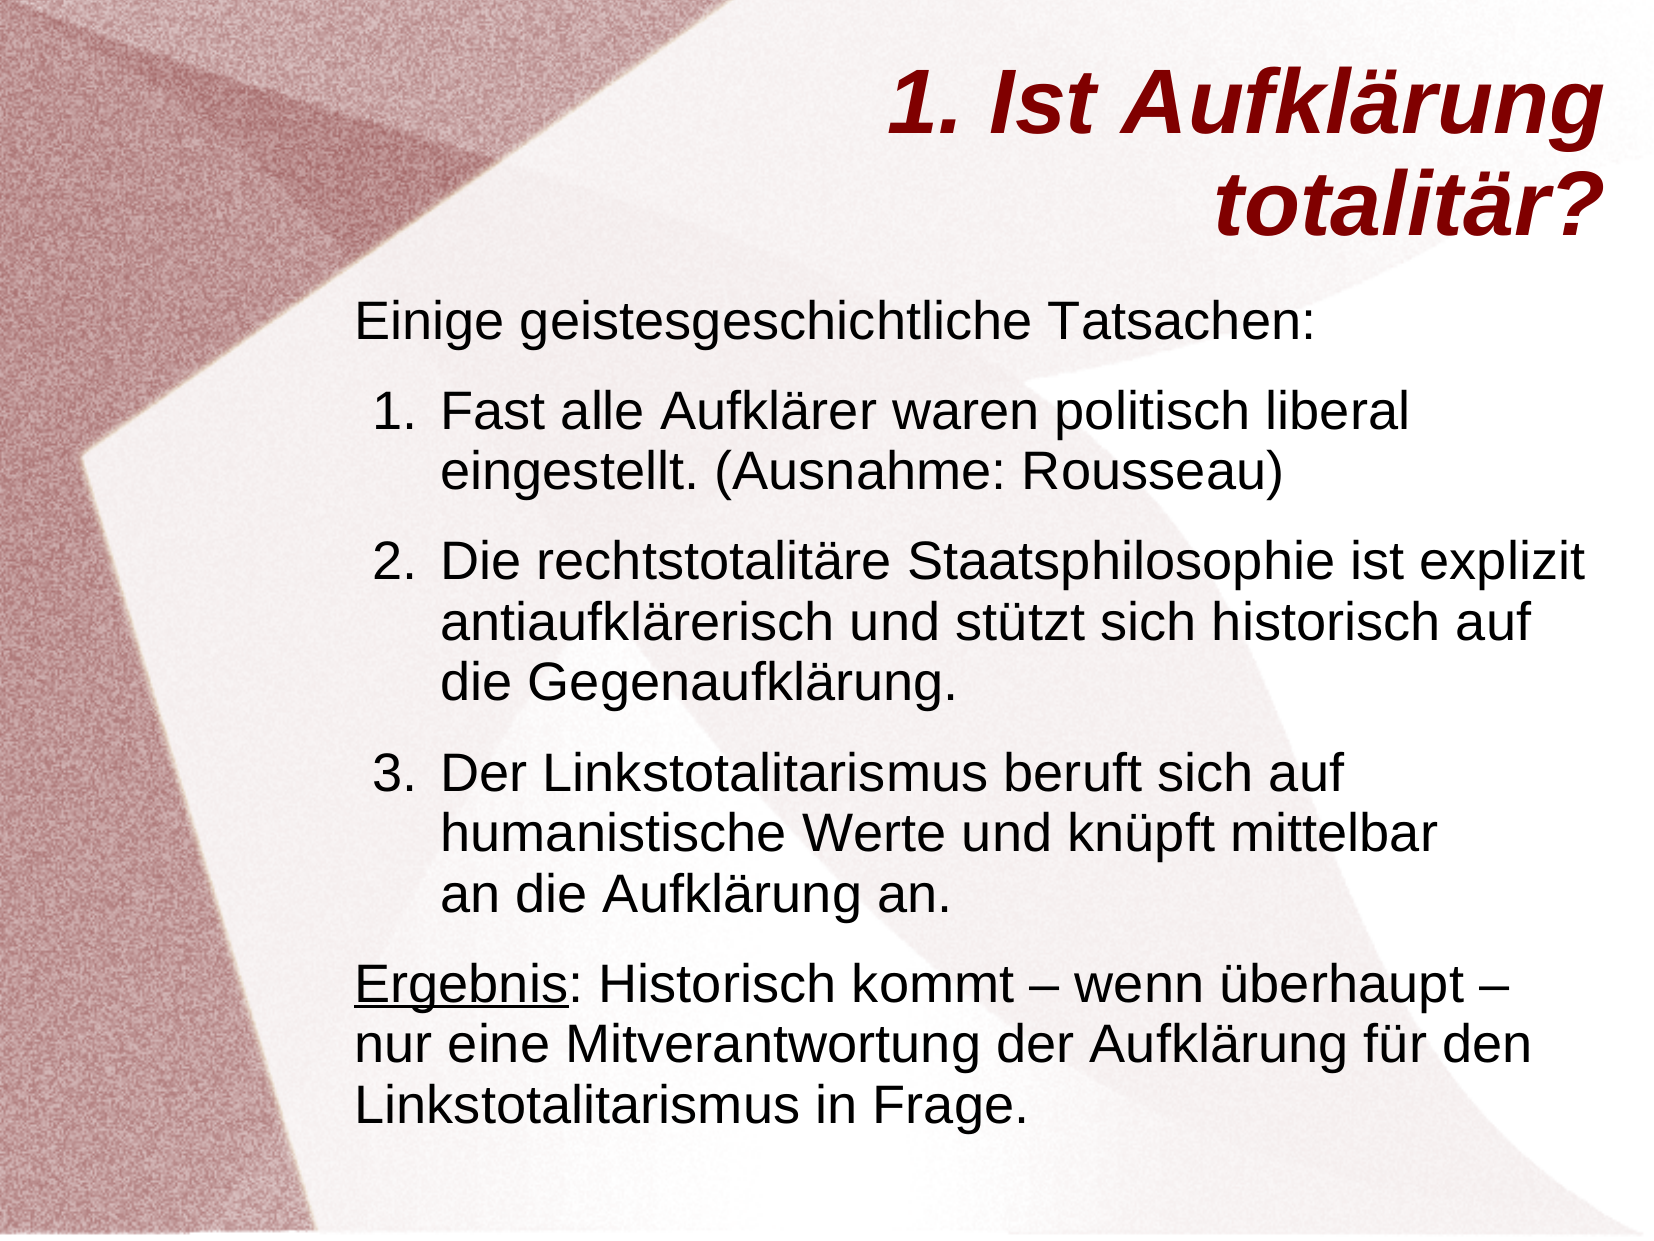

# 1. Ist Aufklärung totalitär?
Einige geistesgeschichtliche Tatsachen:
 Fast alle Aufklärer waren politisch liberal
 eingestellt. (Ausnahme: Rousseau)
 Die rechtstotalitäre Staatsphilosophie ist explizit antiaufklärerisch und stützt sich historisch auf
 die Gegenaufklärung.
 Der Linkstotalitarismus beruft sich auf
 humanistische Werte und knüpft mittelbar
 an die Aufklärung an.
Ergebnis: Historisch kommt – wenn überhaupt – nur eine Mitverantwortung der Aufklärung für den Linkstotalitarismus in Frage.